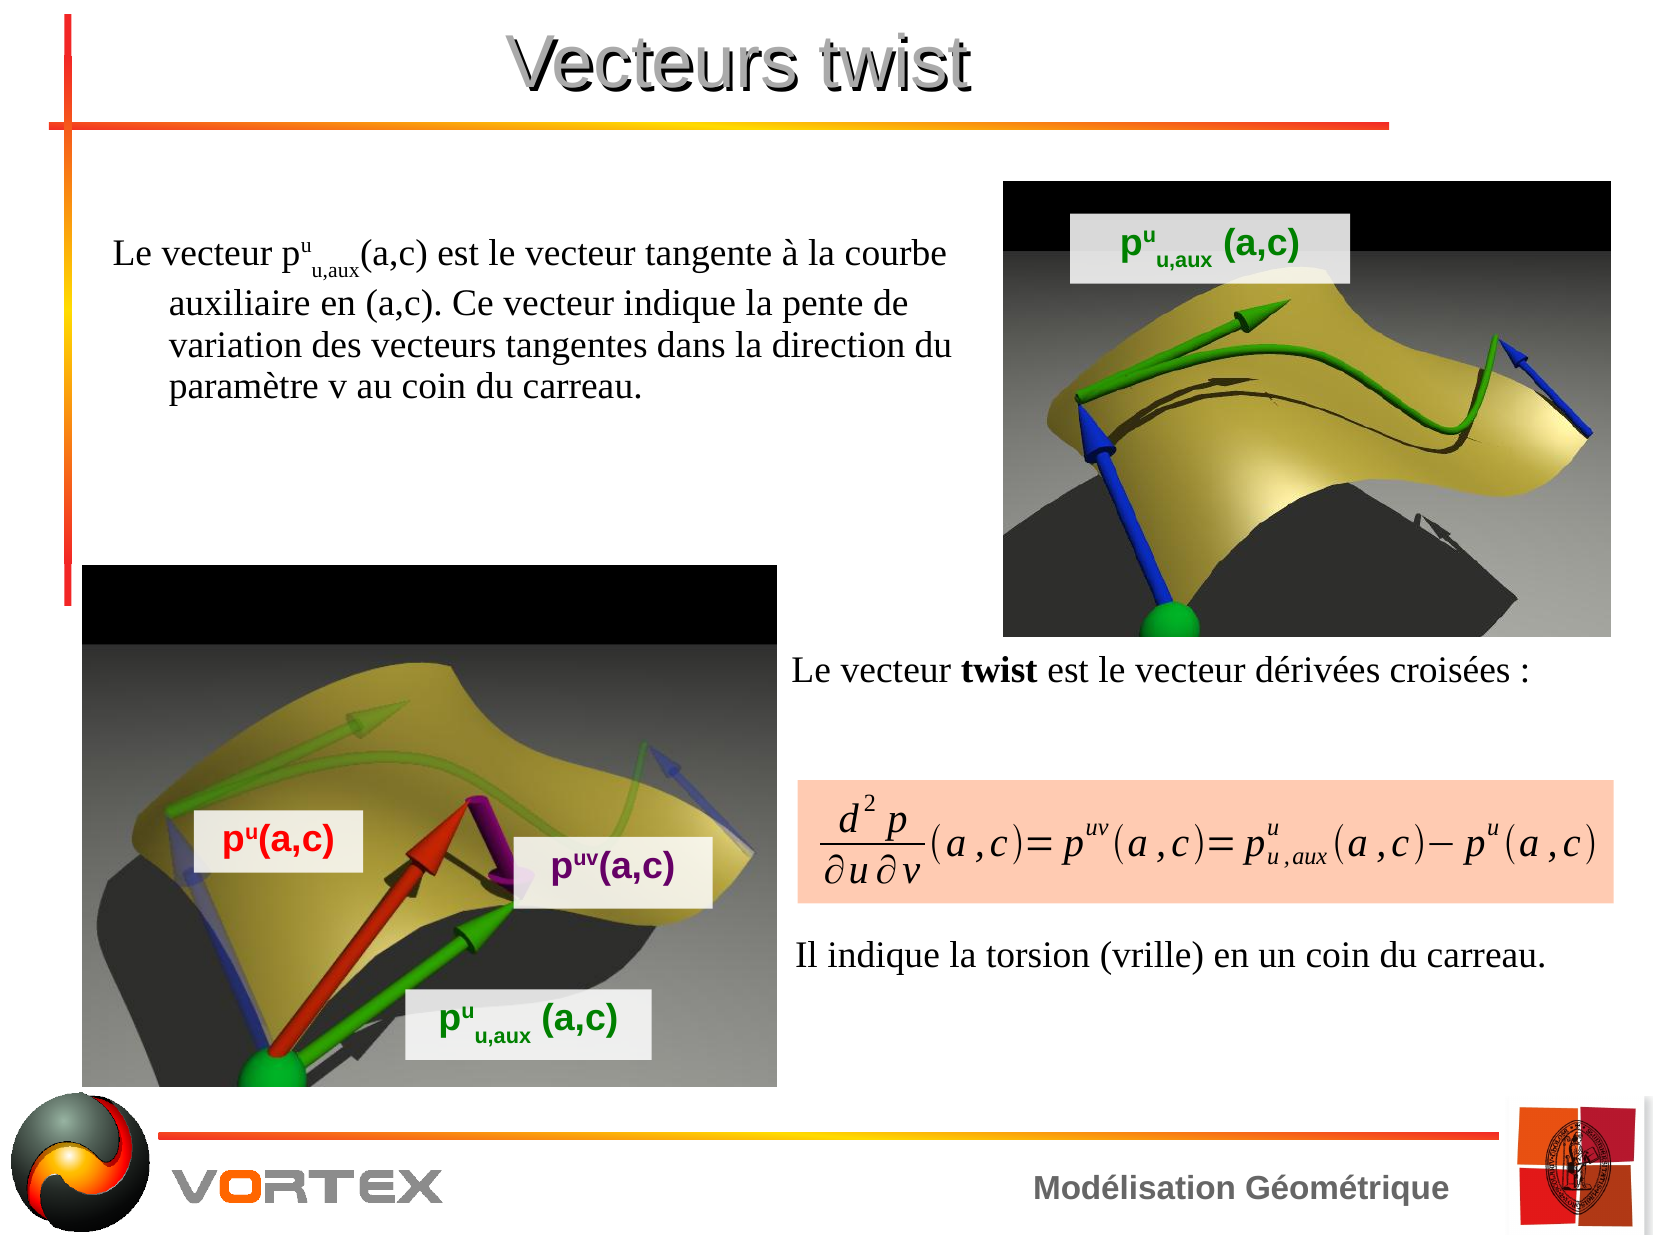

# Vecteurs twist
Le vecteur puu,aux(a,c) est le vecteur tangente à la courbe auxiliaire en (a,c). Ce vecteur indique la pente de variation des vecteurs tangentes dans la direction du paramètre v au coin du carreau.
Le vecteur twist est le vecteur dérivées croisées :
Il indique la torsion (vrille) en un coin du carreau.
puu,aux (a,c)
pu(a,c)
puv(a,c)
puu,aux (a,c)